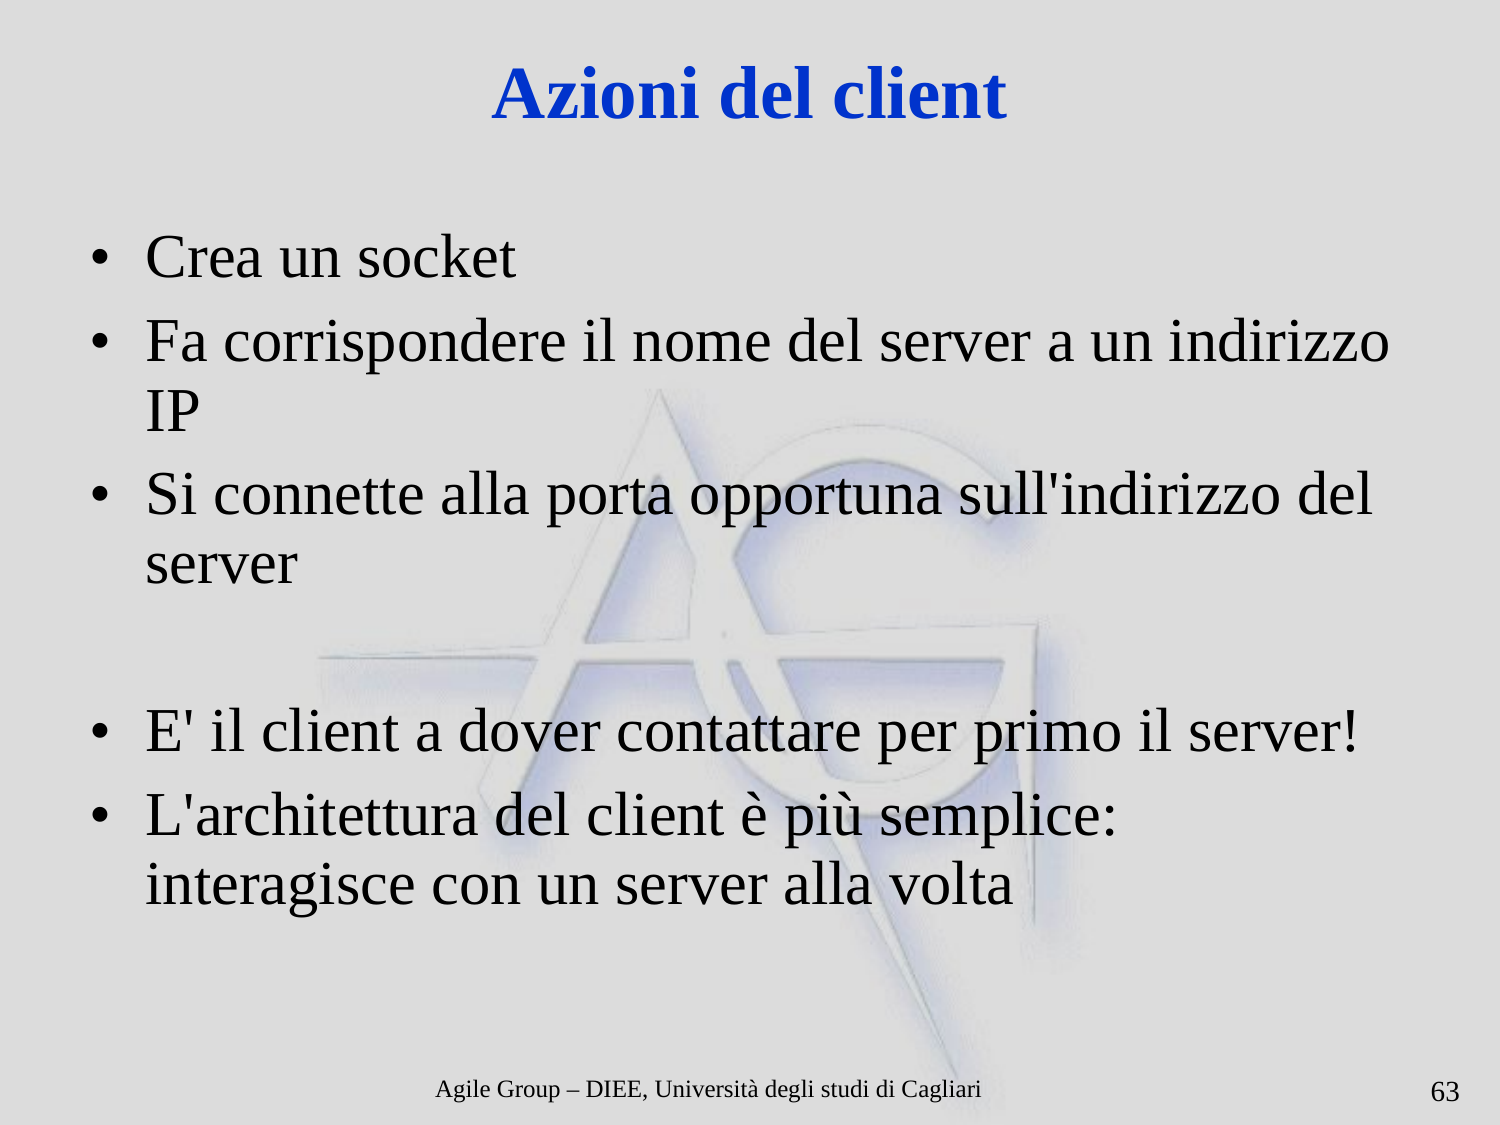

# Azioni del client
Crea un socket
Fa corrispondere il nome del server a un indirizzo IP
Si connette alla porta opportuna sull'indirizzo del server
E' il client a dover contattare per primo il server!
L'architettura del client è più semplice: interagisce con un server alla volta
63